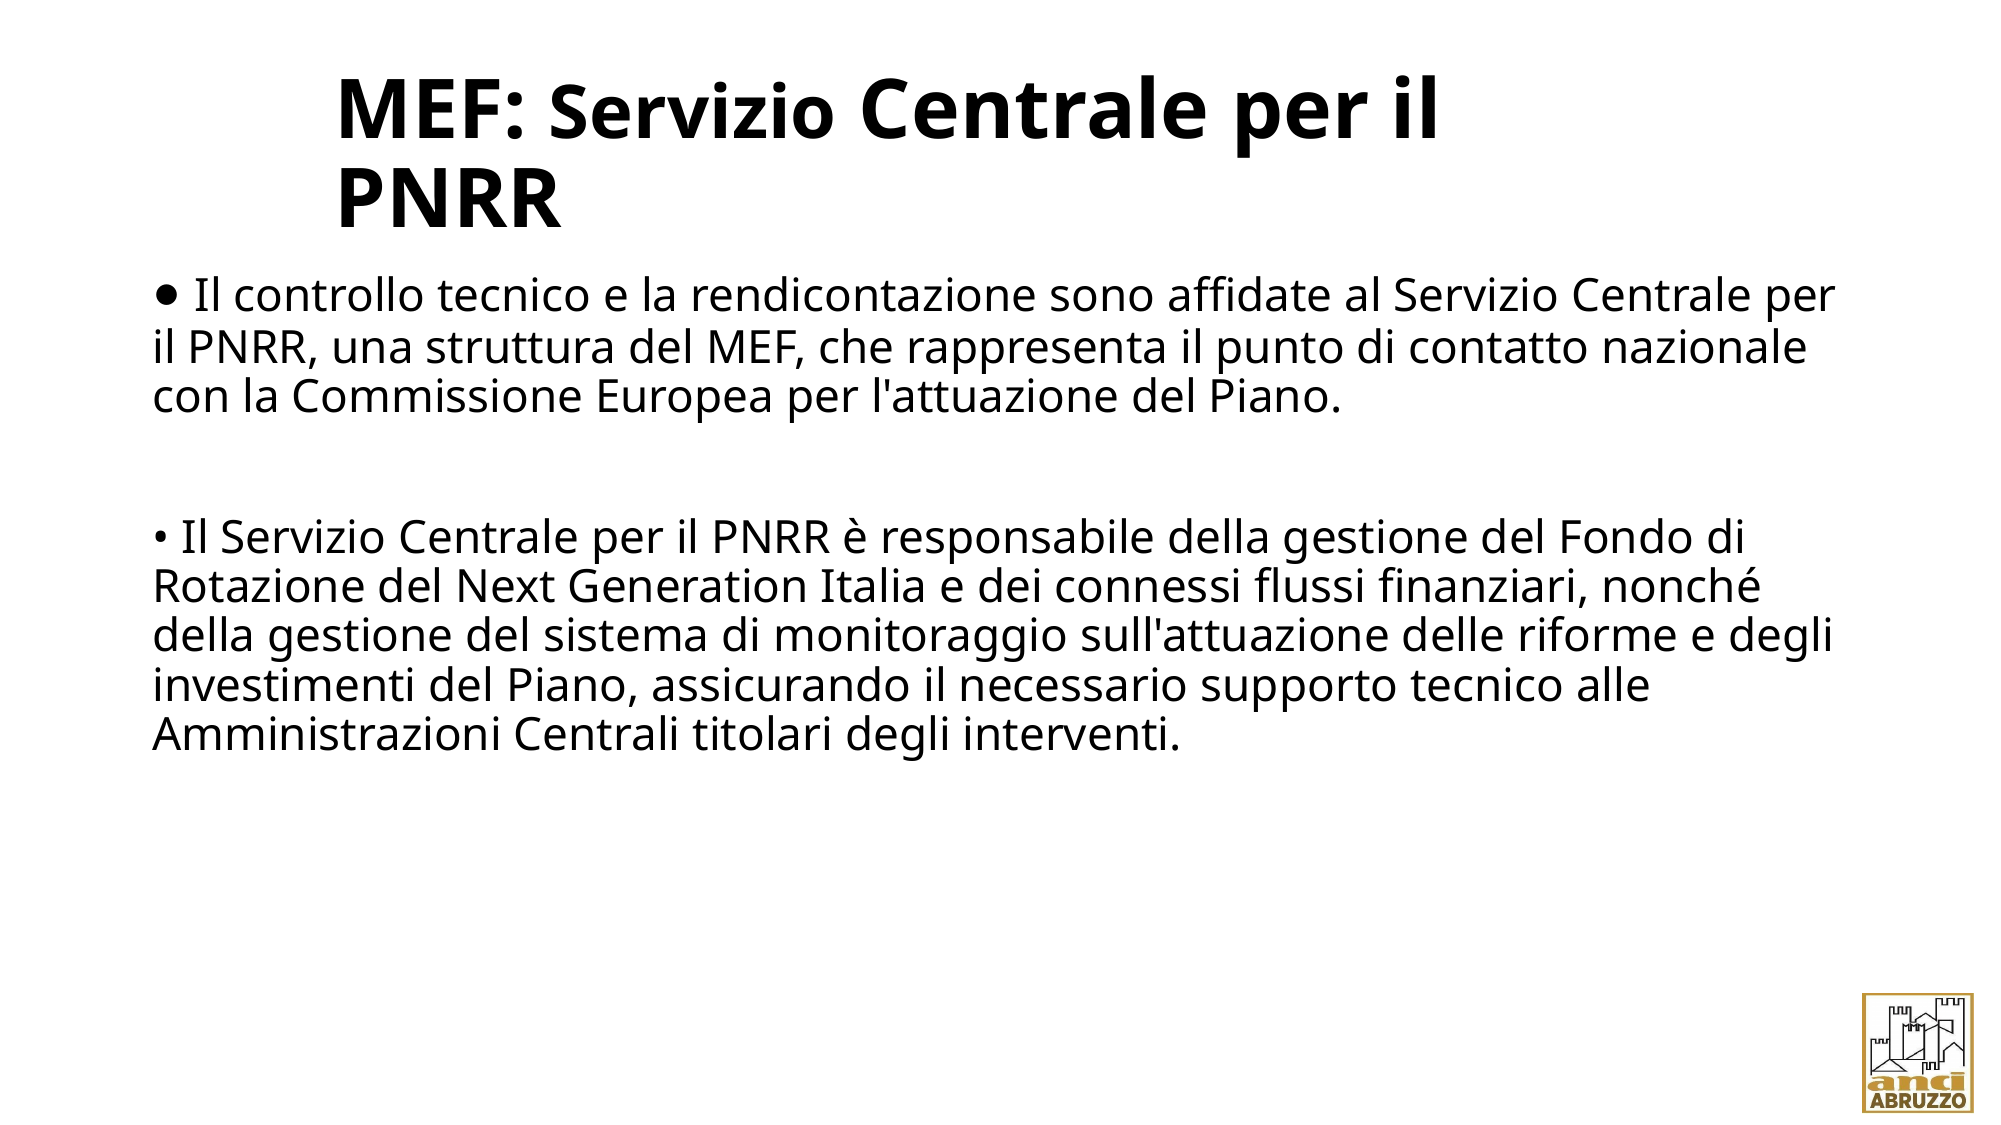

# MEF: Servizio Centrale per il PNRR
• Il controllo tecnico e la rendicontazione sono affidate al Servizio Centrale per il PNRR, una struttura del MEF, che rappresenta il punto di contatto nazionale con la Commissione Europea per l'attuazione del Piano.
• Il Servizio Centrale per il PNRR è responsabile della gestione del Fondo di Rotazione del Next Generation Italia e dei connessi flussi finanziari, nonché della gestione del sistema di monitoraggio sull'attuazione delle riforme e degli investimenti del Piano, assicurando il necessario supporto tecnico alle Amministrazioni Centrali titolari degli interventi.